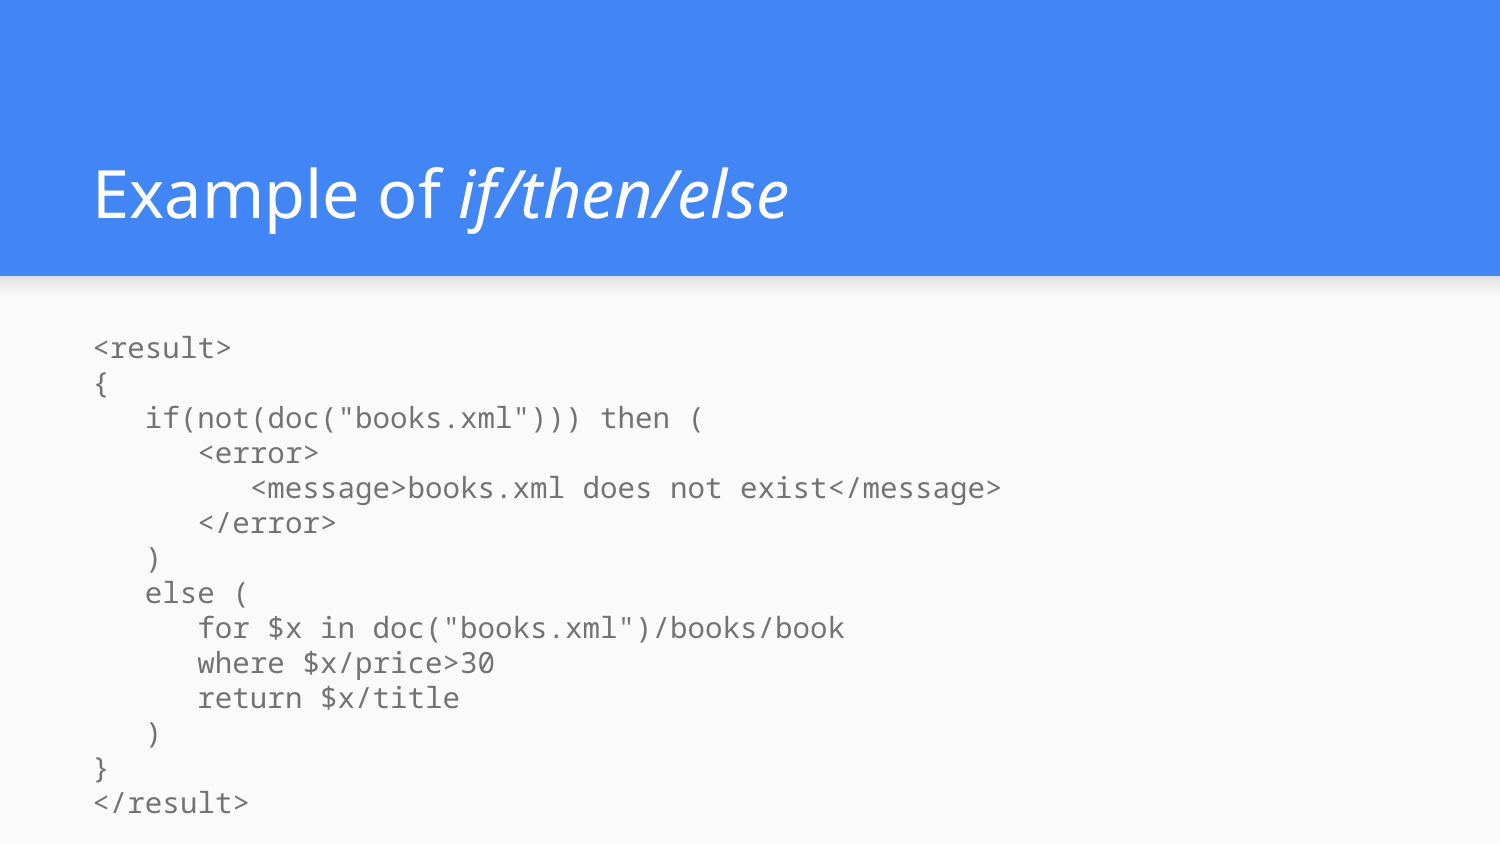

# Example of if/then/else
<result>
{
 if(not(doc("books.xml"))) then (
 <error>
 <message>books.xml does not exist</message>
 </error>
 )
 else (
 for $x in doc("books.xml")/books/book
 where $x/price>30
 return $x/title
 )
}
</result>